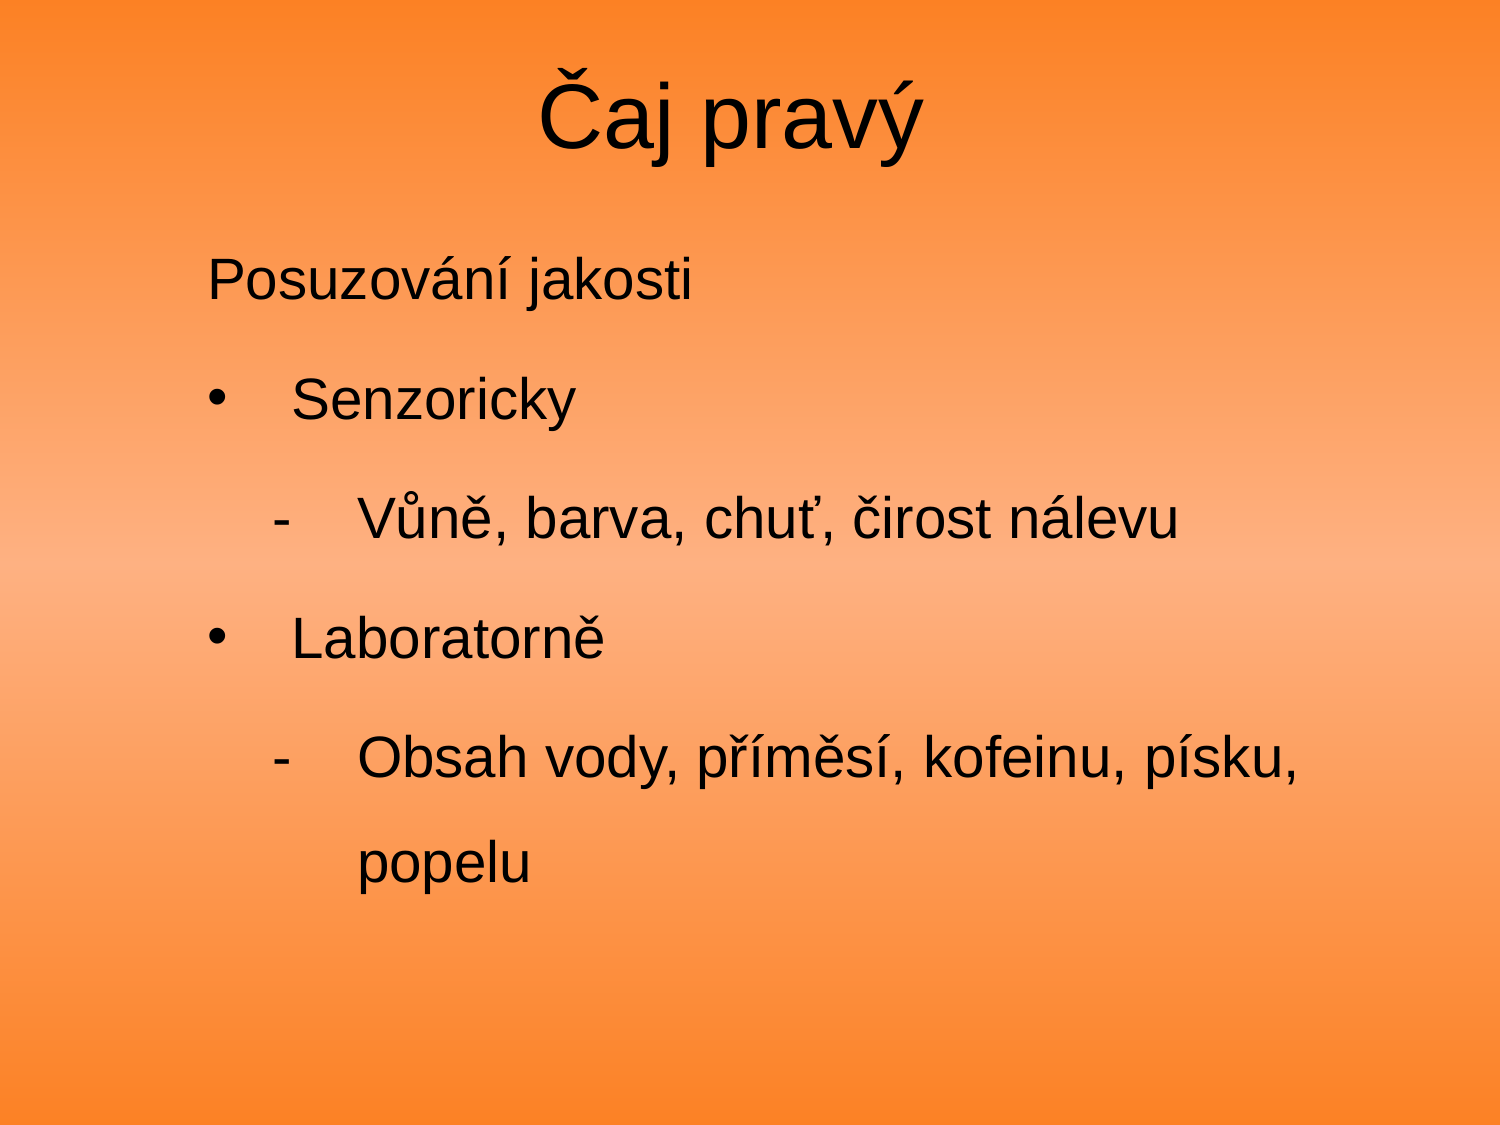

# Čaj pravý
Posuzování jakosti
Senzoricky
-	Vůně, barva, chuť, čirost nálevu
Laboratorně
-	Obsah vody, příměsí, kofeinu, písku, popelu